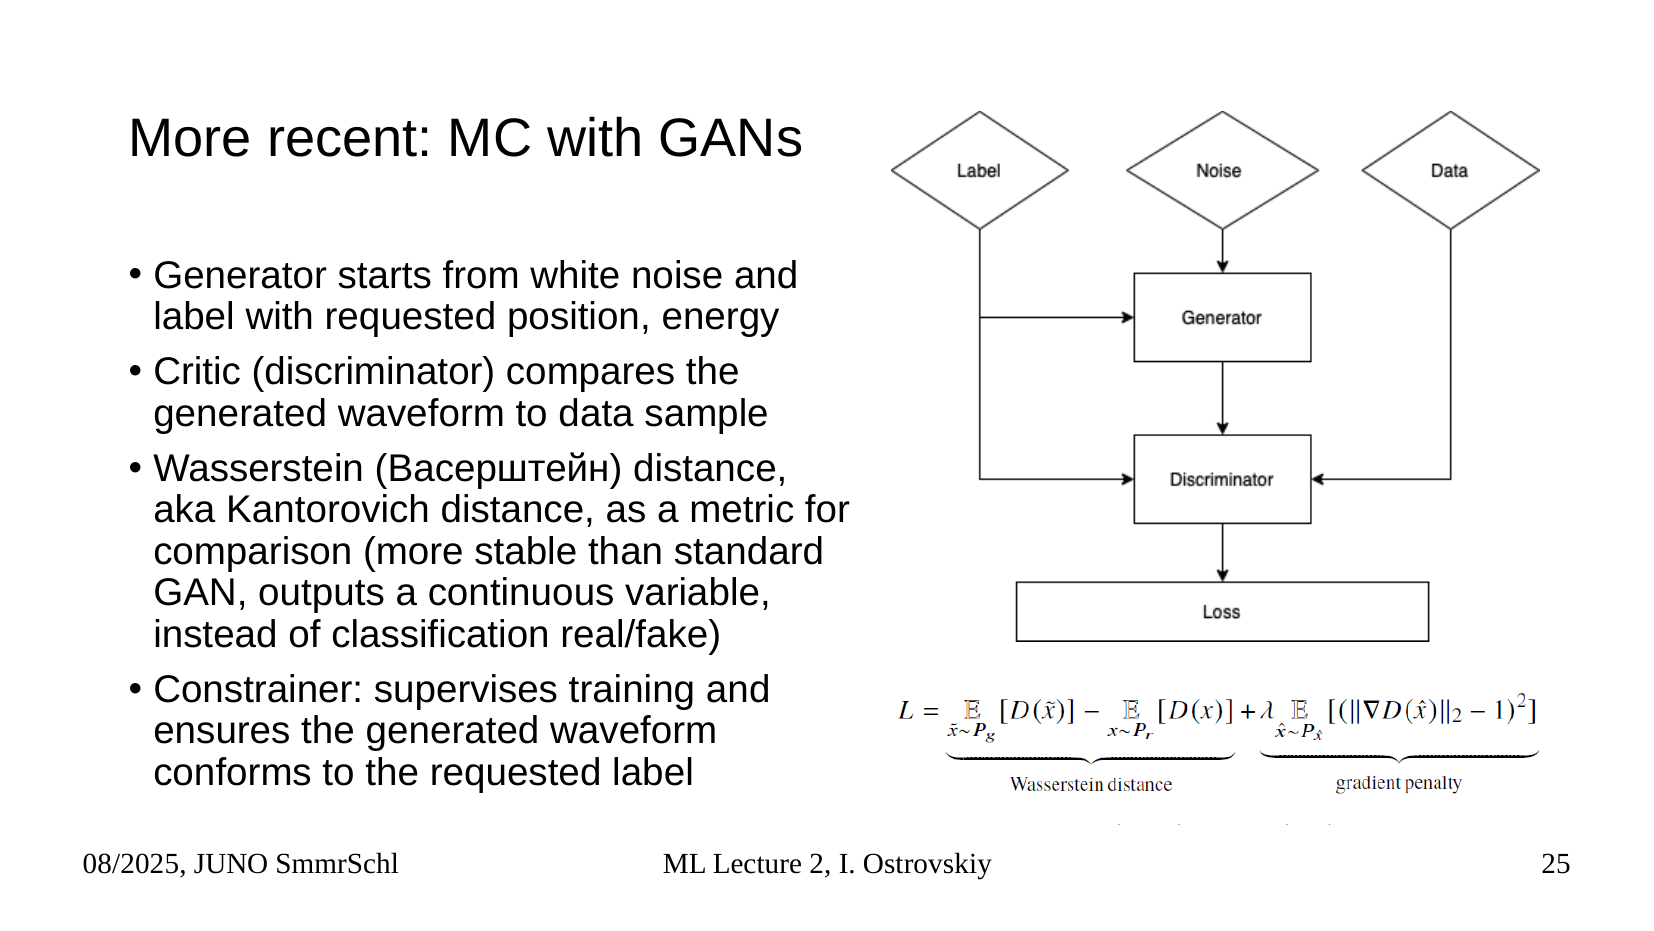

# More recent: MC with GANs
Generator starts from white noise and label with requested position, energy
Critic (discriminator) compares the generated waveform to data sample
Wasserstein (Васерштейн) distance, aka Kantorovich distance, as a metric for comparison (more stable than standard GAN, outputs a continuous variable, instead of classification real/fake)
Constrainer: supervises training and ensures the generated waveform conforms to the requested label
08/2025, JUNO SmmrSchl
ML Lecture 2, I. Ostrovskiy
25